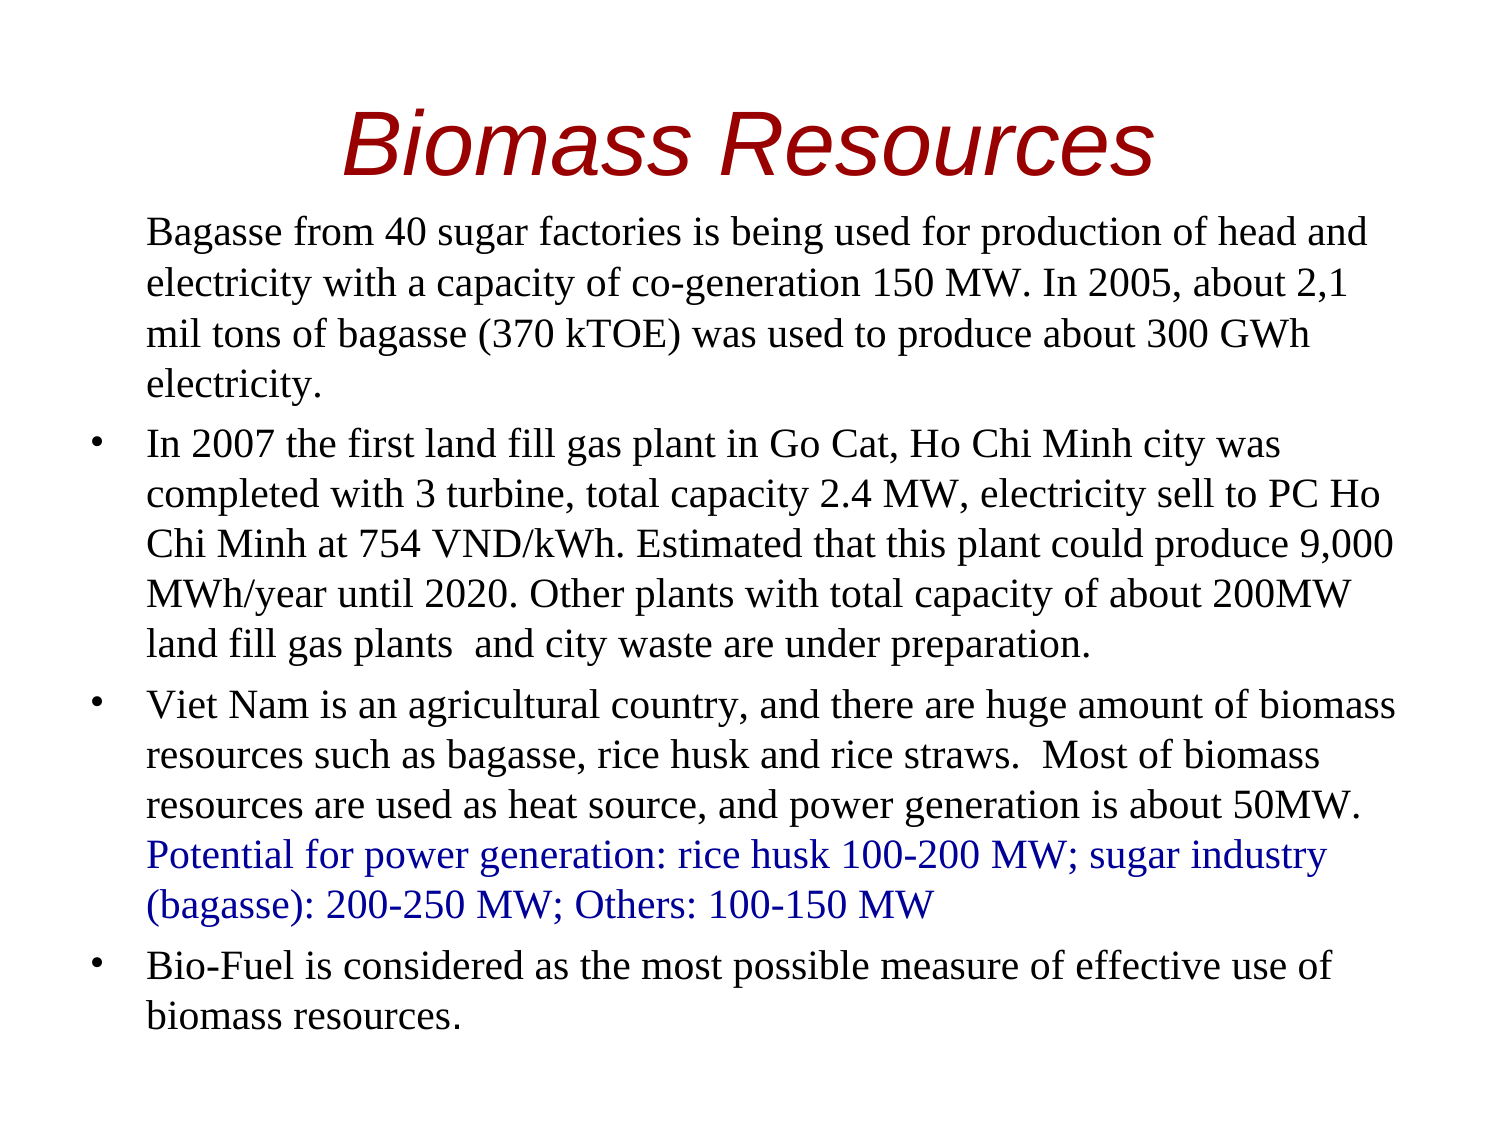

# Biomass Resources
	Bagasse from 40 sugar factories is being used for production of head and electricity with a capacity of co-generation 150 MW. In 2005, about 2,1 mil tons of bagasse (370 kTOE) was used to produce about 300 GWh electricity.
In 2007 the first land fill gas plant in Go Cat, Ho Chi Minh city was completed with 3 turbine, total capacity 2.4 MW, electricity sell to PC Ho Chi Minh at 754 VND/kWh. Estimated that this plant could produce 9,000 MWh/year until 2020. Other plants with total capacity of about 200MW land fill gas plants and city waste are under preparation.
Viet Nam is an agricultural country, and there are huge amount of biomass resources such as bagasse, rice husk and rice straws. Most of biomass resources are used as heat source, and power generation is about 50MW. Potential for power generation: rice husk 100-200 MW; sugar industry (bagasse): 200-250 MW; Others: 100-150 MW
Bio-Fuel is considered as the most possible measure of effective use of biomass resources.